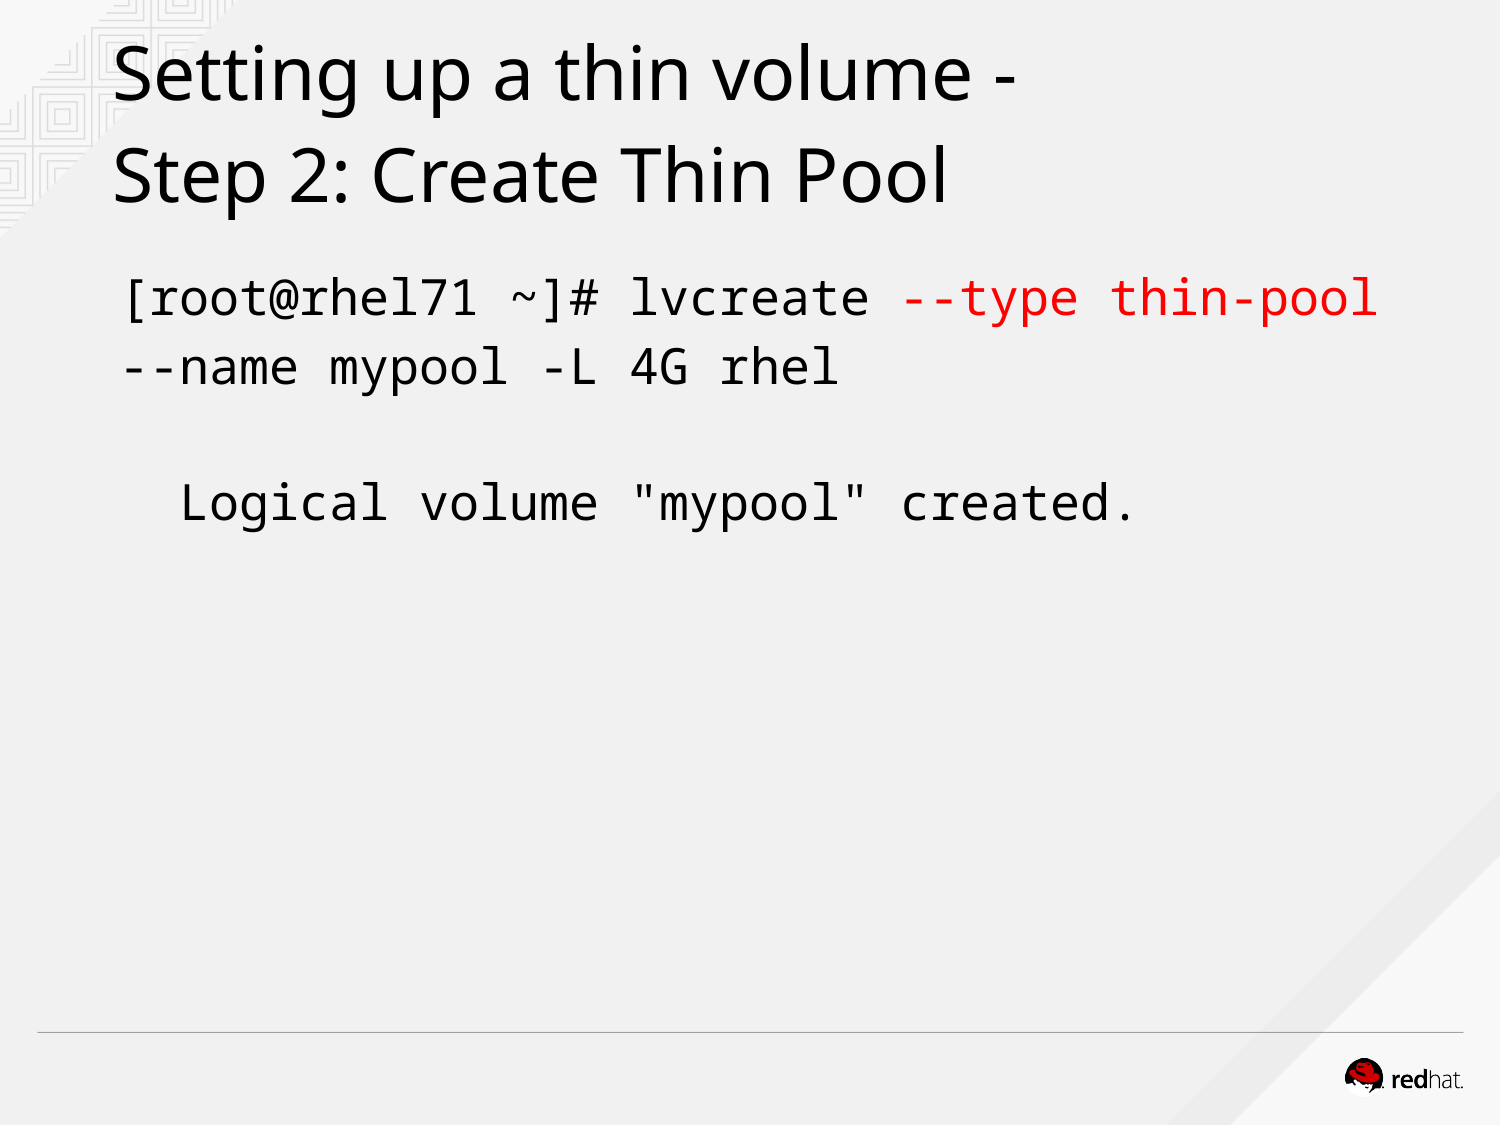

# Setting up a thin volume - Step 2: Create Thin Pool
[root@rhel71 ~]# lvcreate --type thin-pool --name mypool -L 4G rhel
 Logical volume "mypool" created.